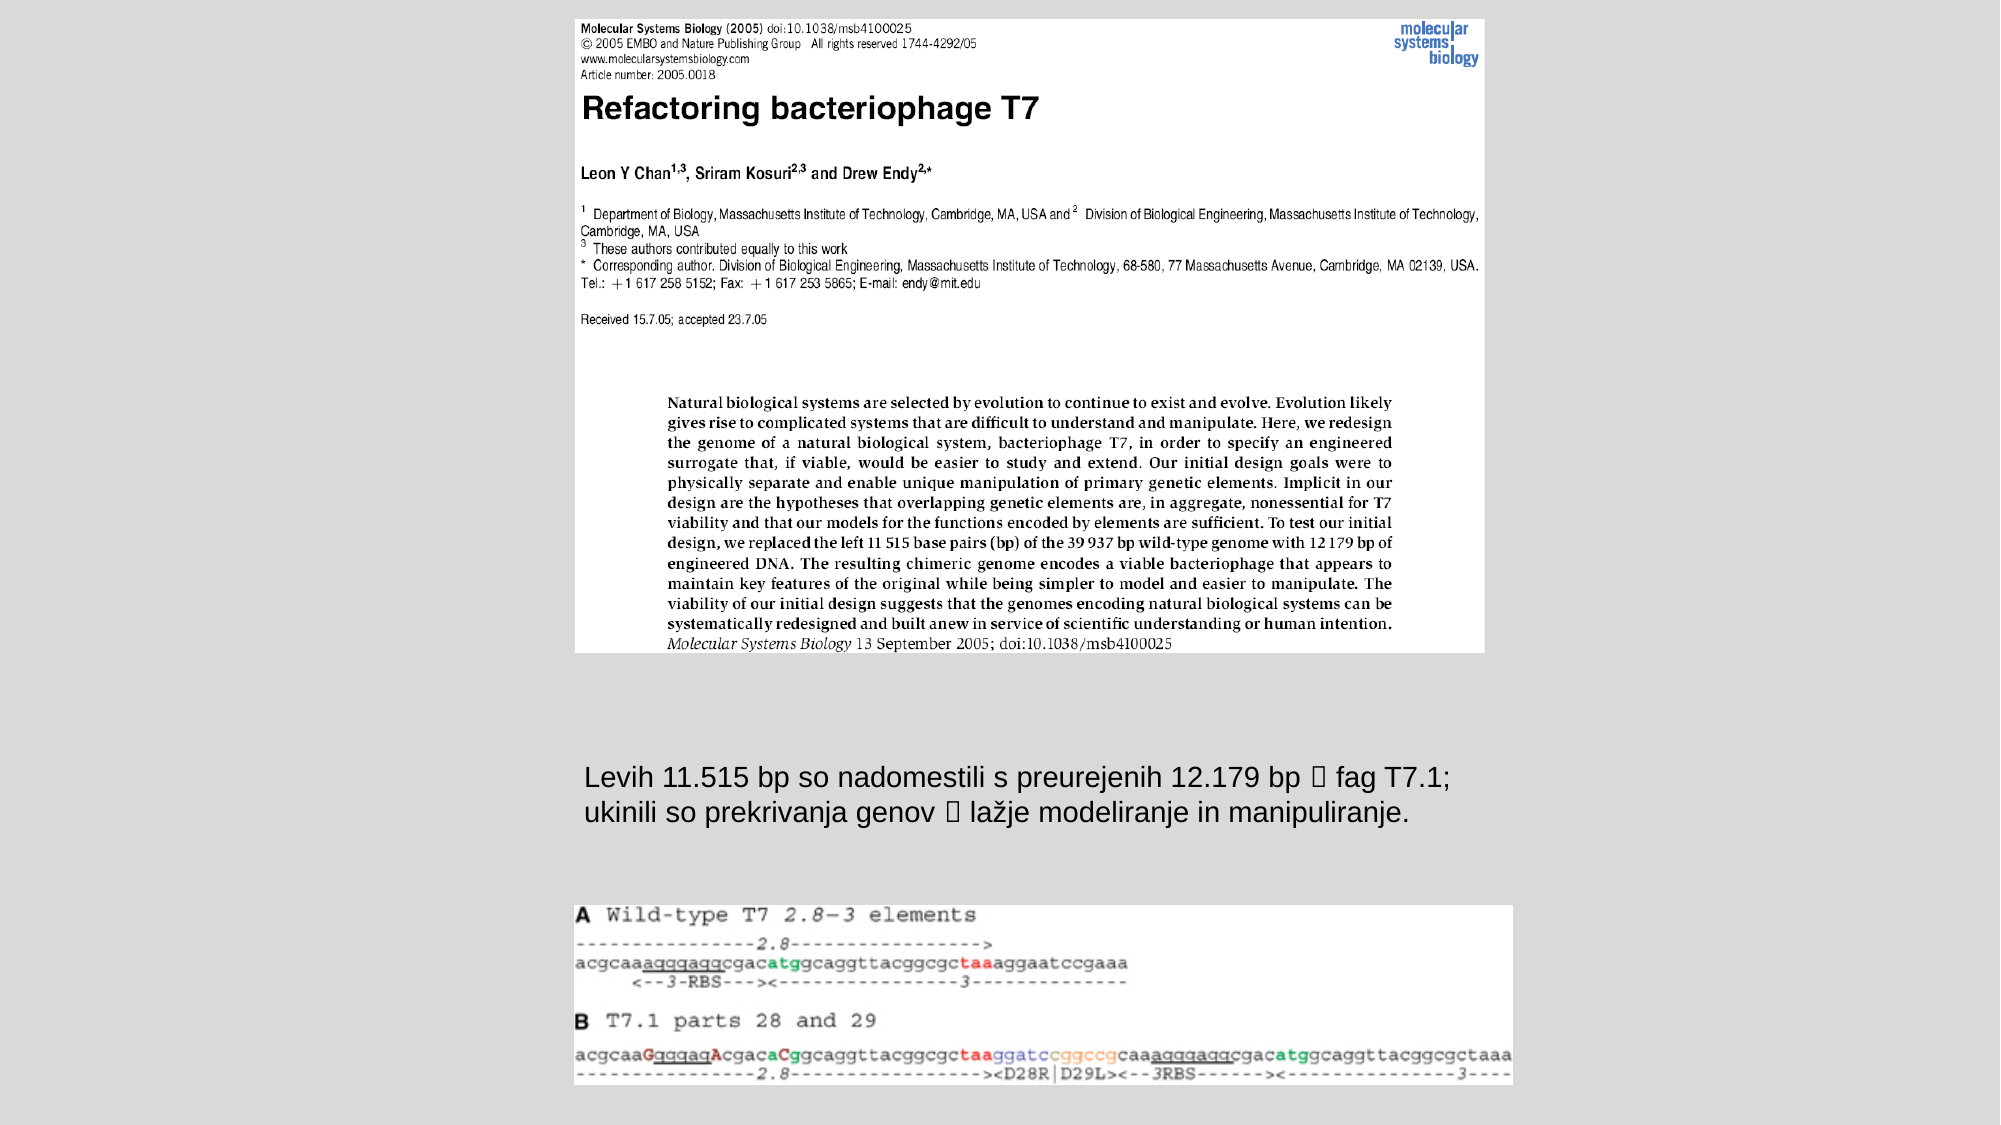

Levih 11.515 bp so nadomestili s preurejenih 12.179 bp  fag T7.1;
ukinili so prekrivanja genov  lažje modeliranje in manipuliranje.